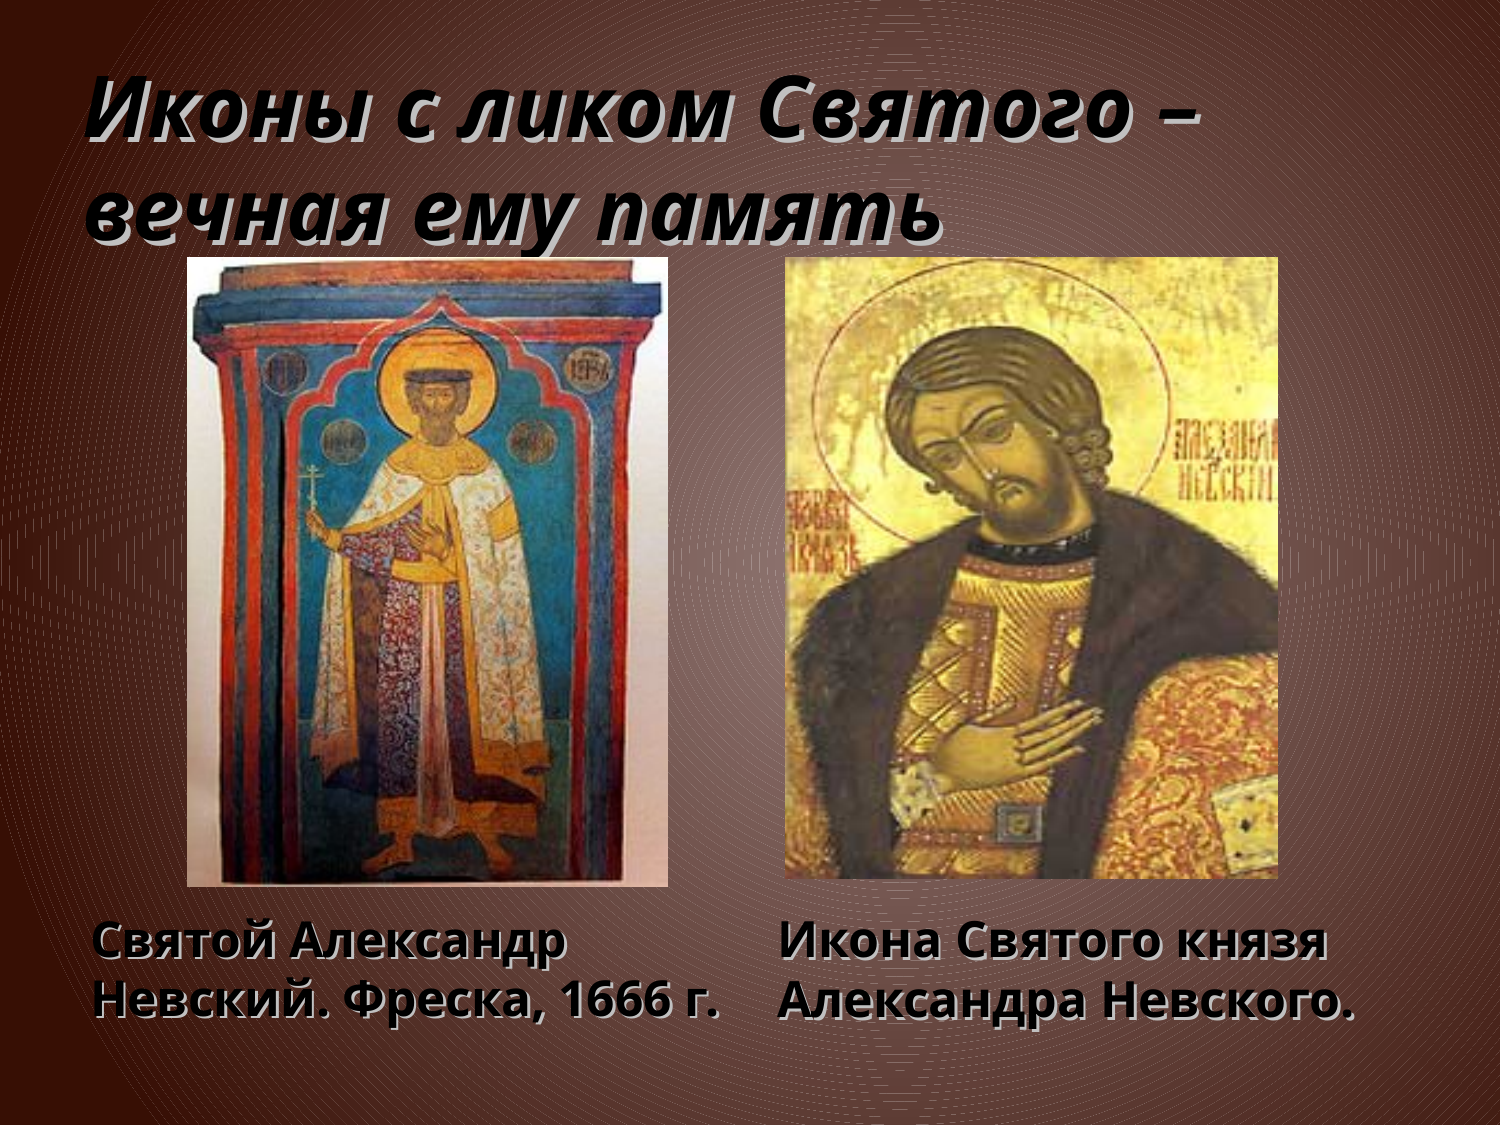

# Иконы с ликом Святого – вечная ему память
Святой Александр Невский. Фреска, 1666 г.
Икона Святого князя Александра Невского.